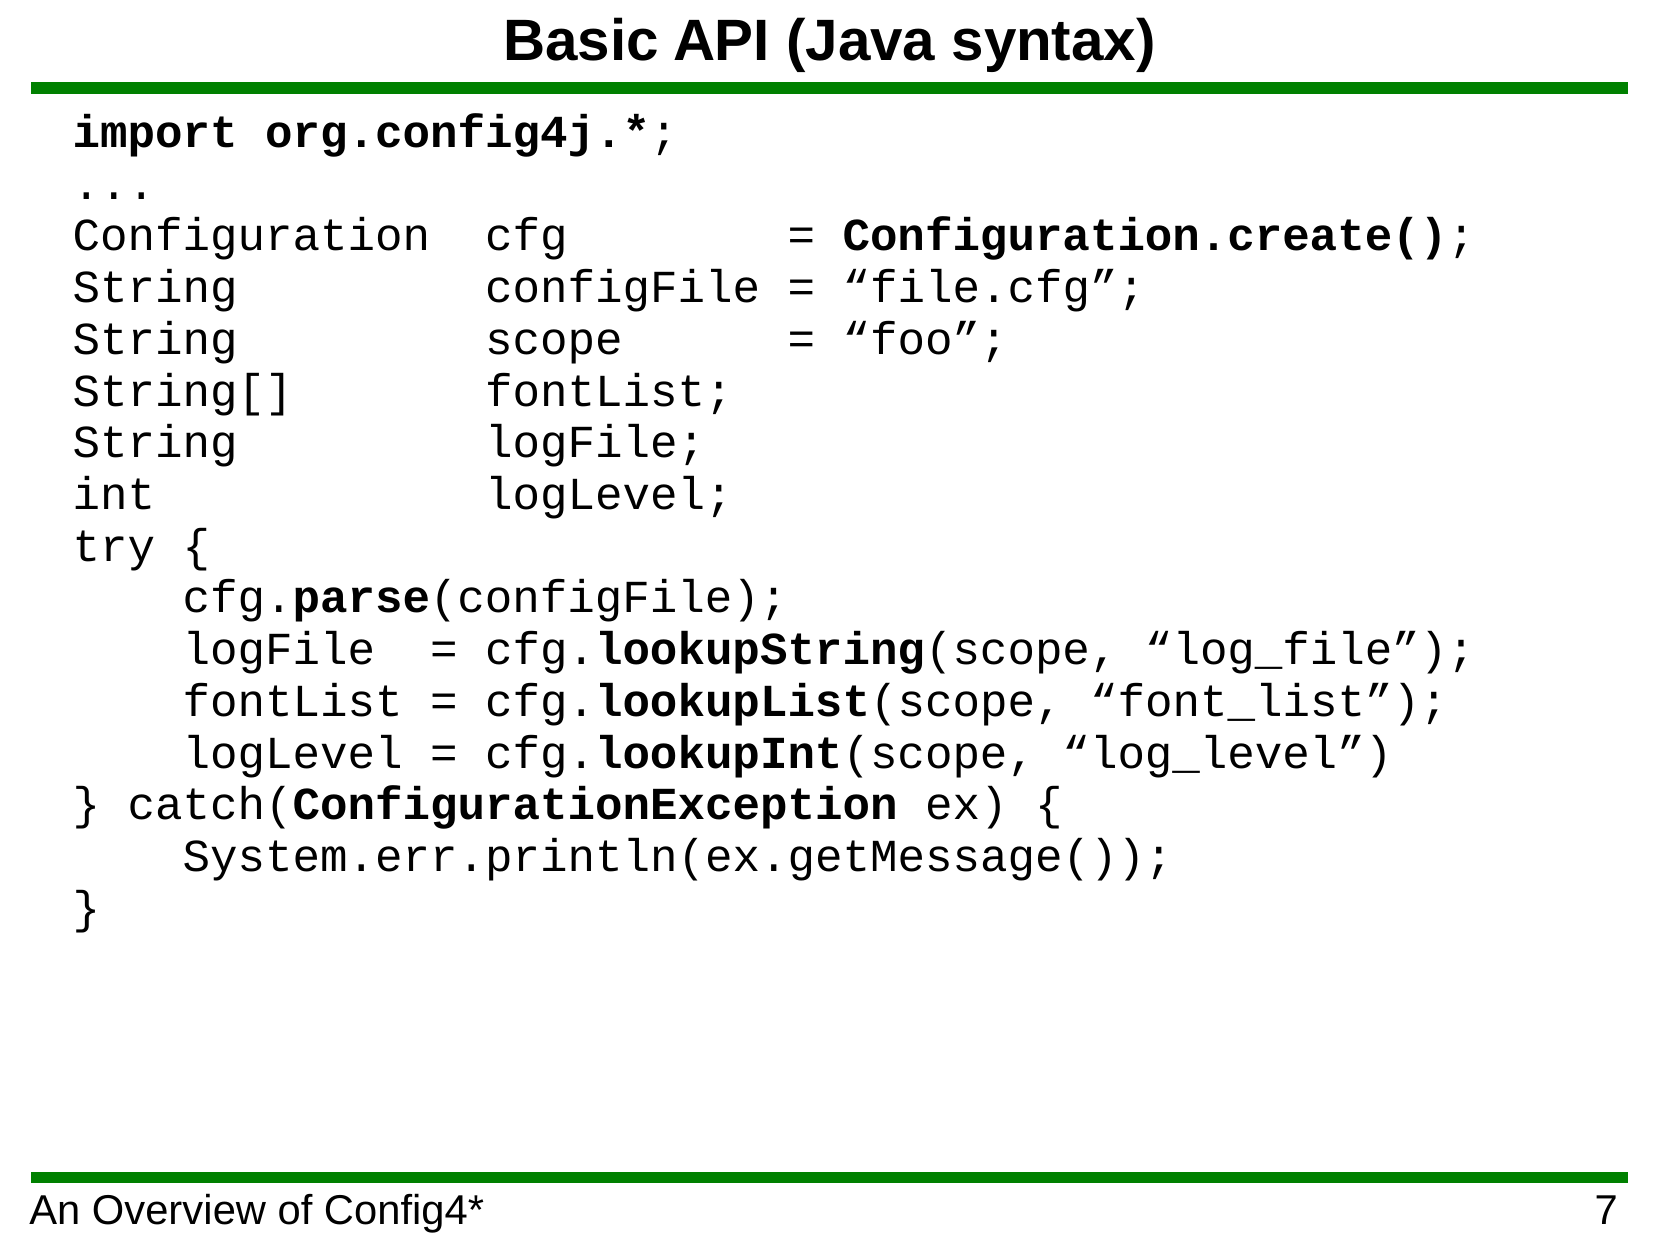

# Basic API (Java syntax)
import org.config4j.*;
...
Configuration cfg = Configuration.create();
String configFile = “file.cfg”;
String scope = “foo”;
String[] fontList;
String logFile;
int logLevel;
try {
 cfg.parse(configFile);
 logFile = cfg.lookupString(scope, “log_file”);
 fontList = cfg.lookupList(scope, “font_list”);
 logLevel = cfg.lookupInt(scope, “log_level”)
} catch(ConfigurationException ex) {
 System.err.println(ex.getMessage());
}
An Overview of Config4*
7